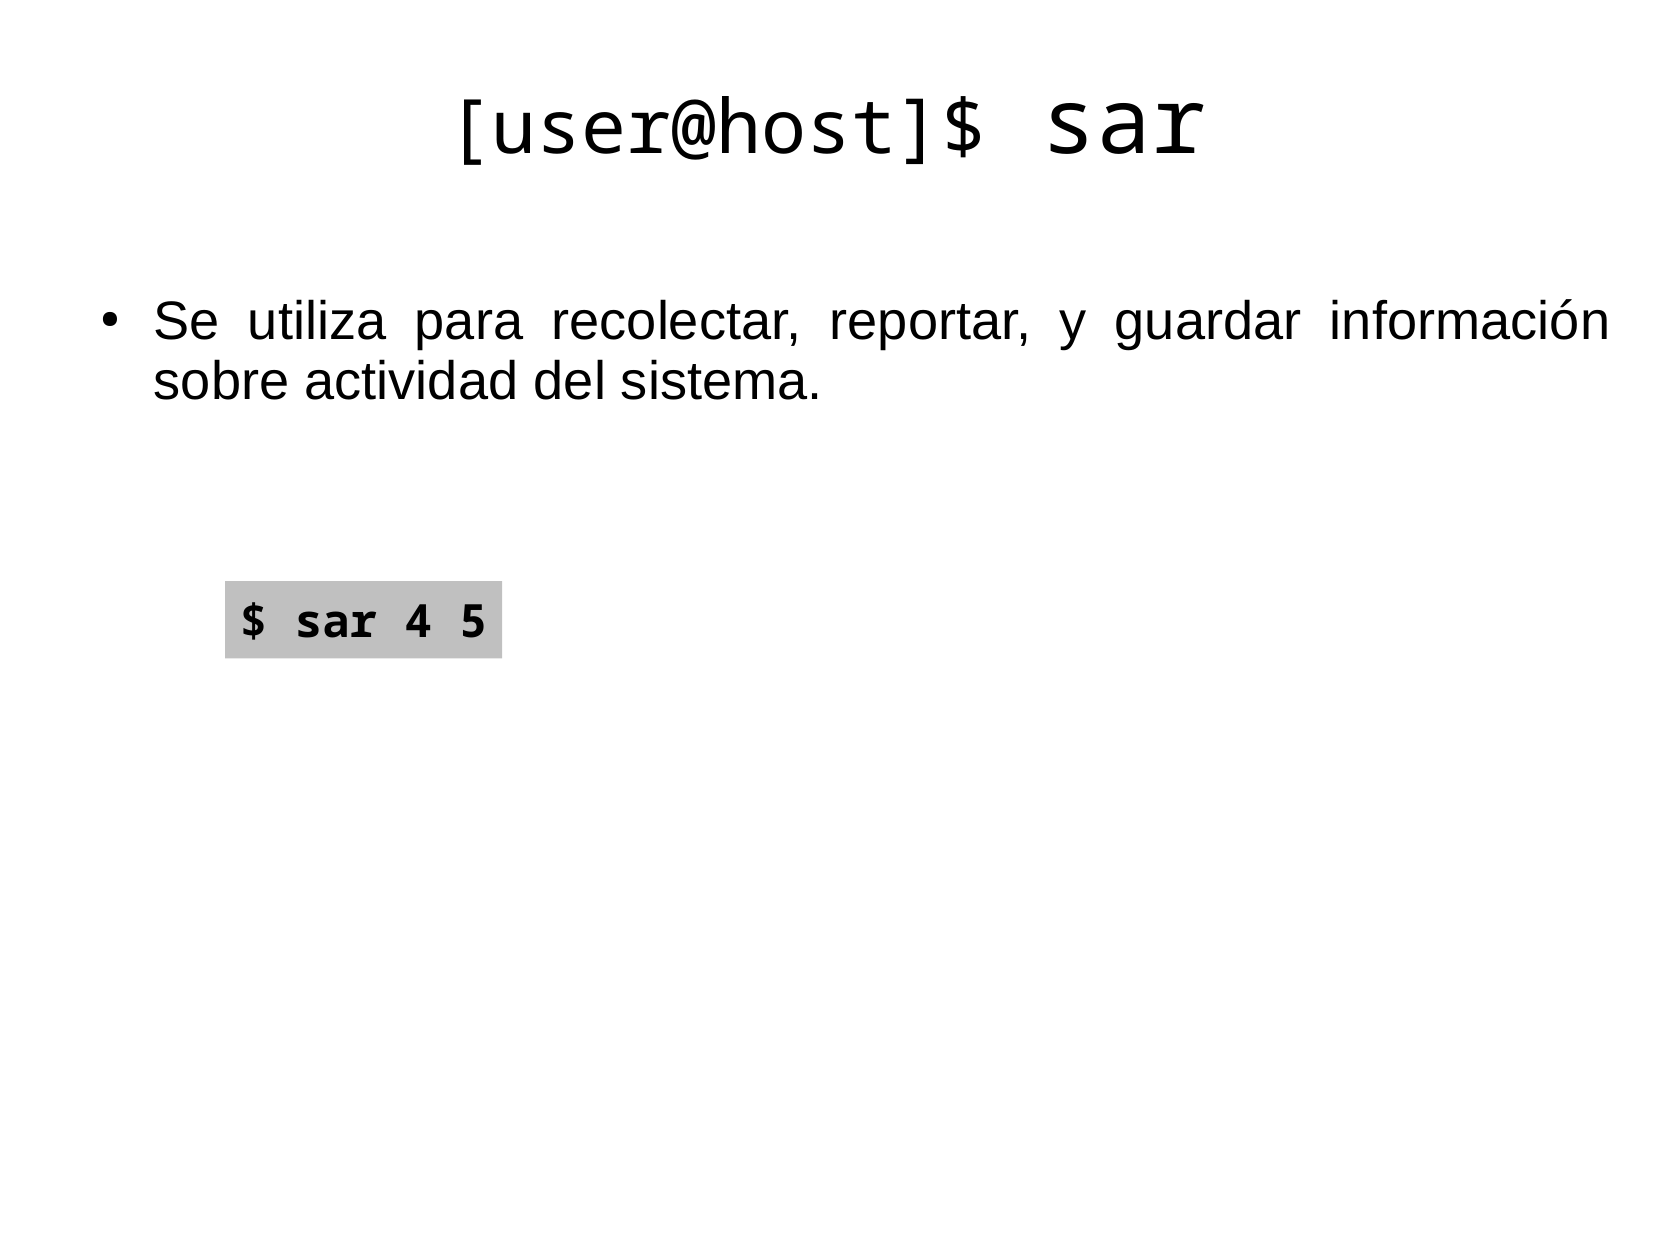

# [user@host]$ sar
Se utiliza para recolectar, reportar, y guardar información sobre actividad del sistema.
$ sar 4 5